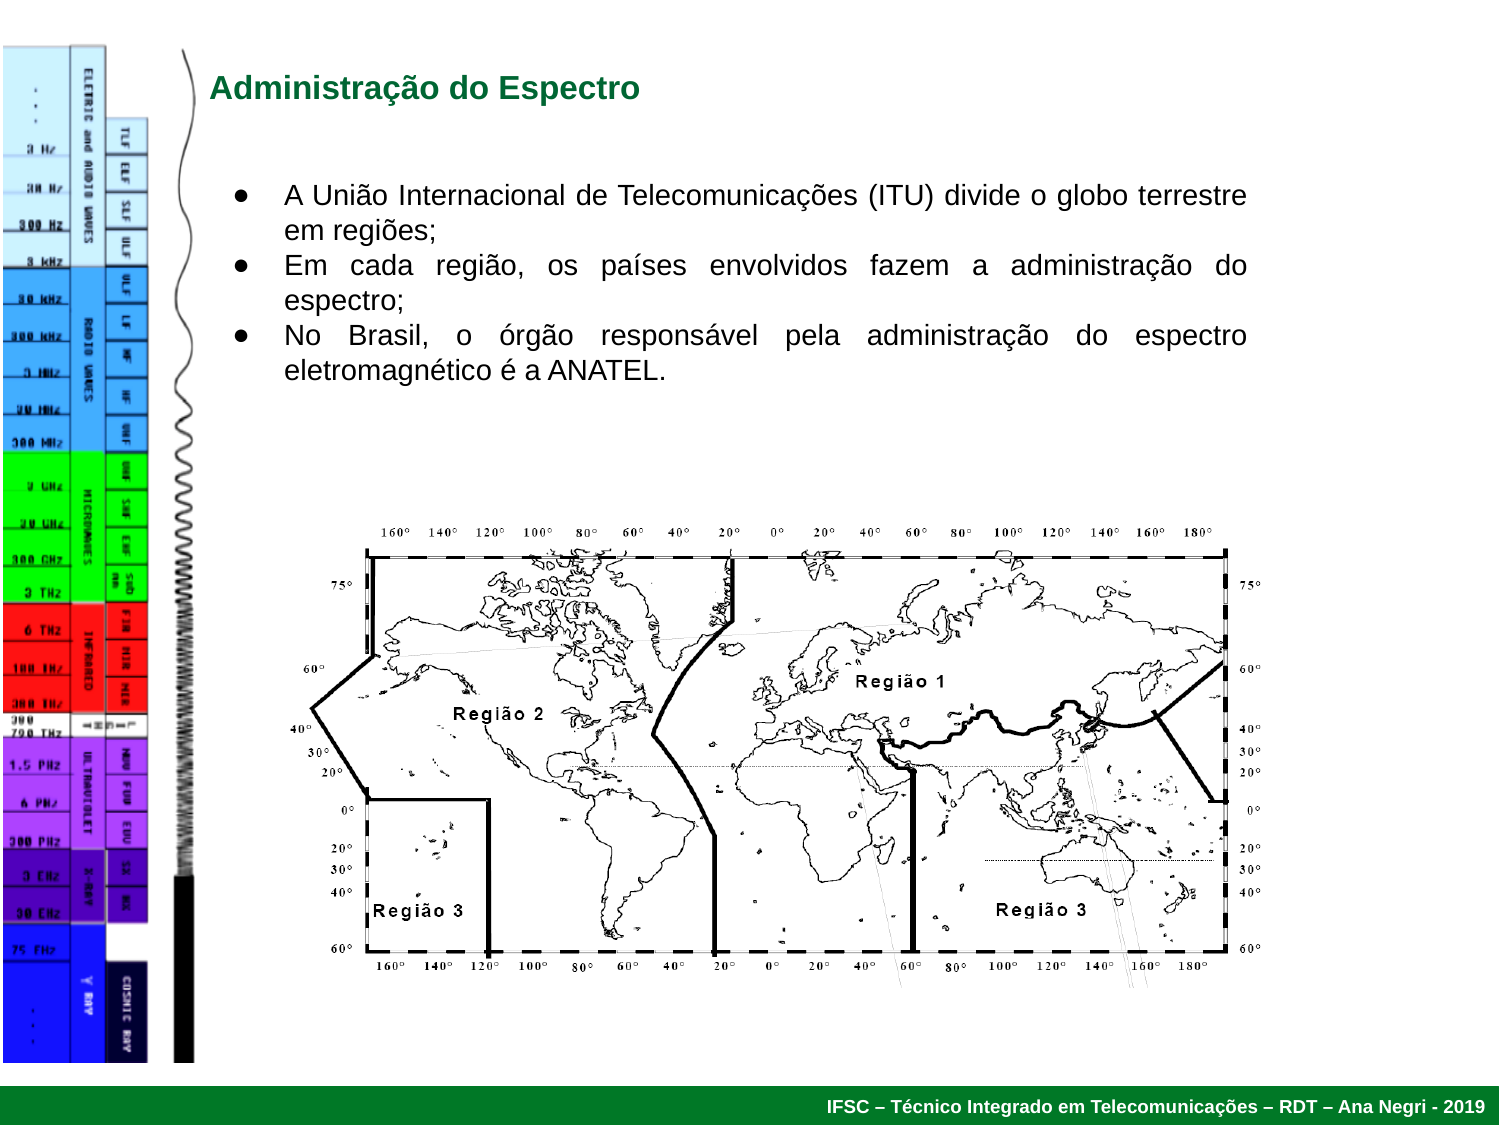

Administração do Espectro
A União Internacional de Telecomunicações (ITU) divide o globo terrestre em regiões;
Em cada região, os países envolvidos fazem a administração do espectro;
No Brasil, o órgão responsável pela administração do espectro eletromagnético é a ANATEL.
ção
IFSC – Técnico Integrado em Telecomunicações – RDT – Ana Negri - 2019